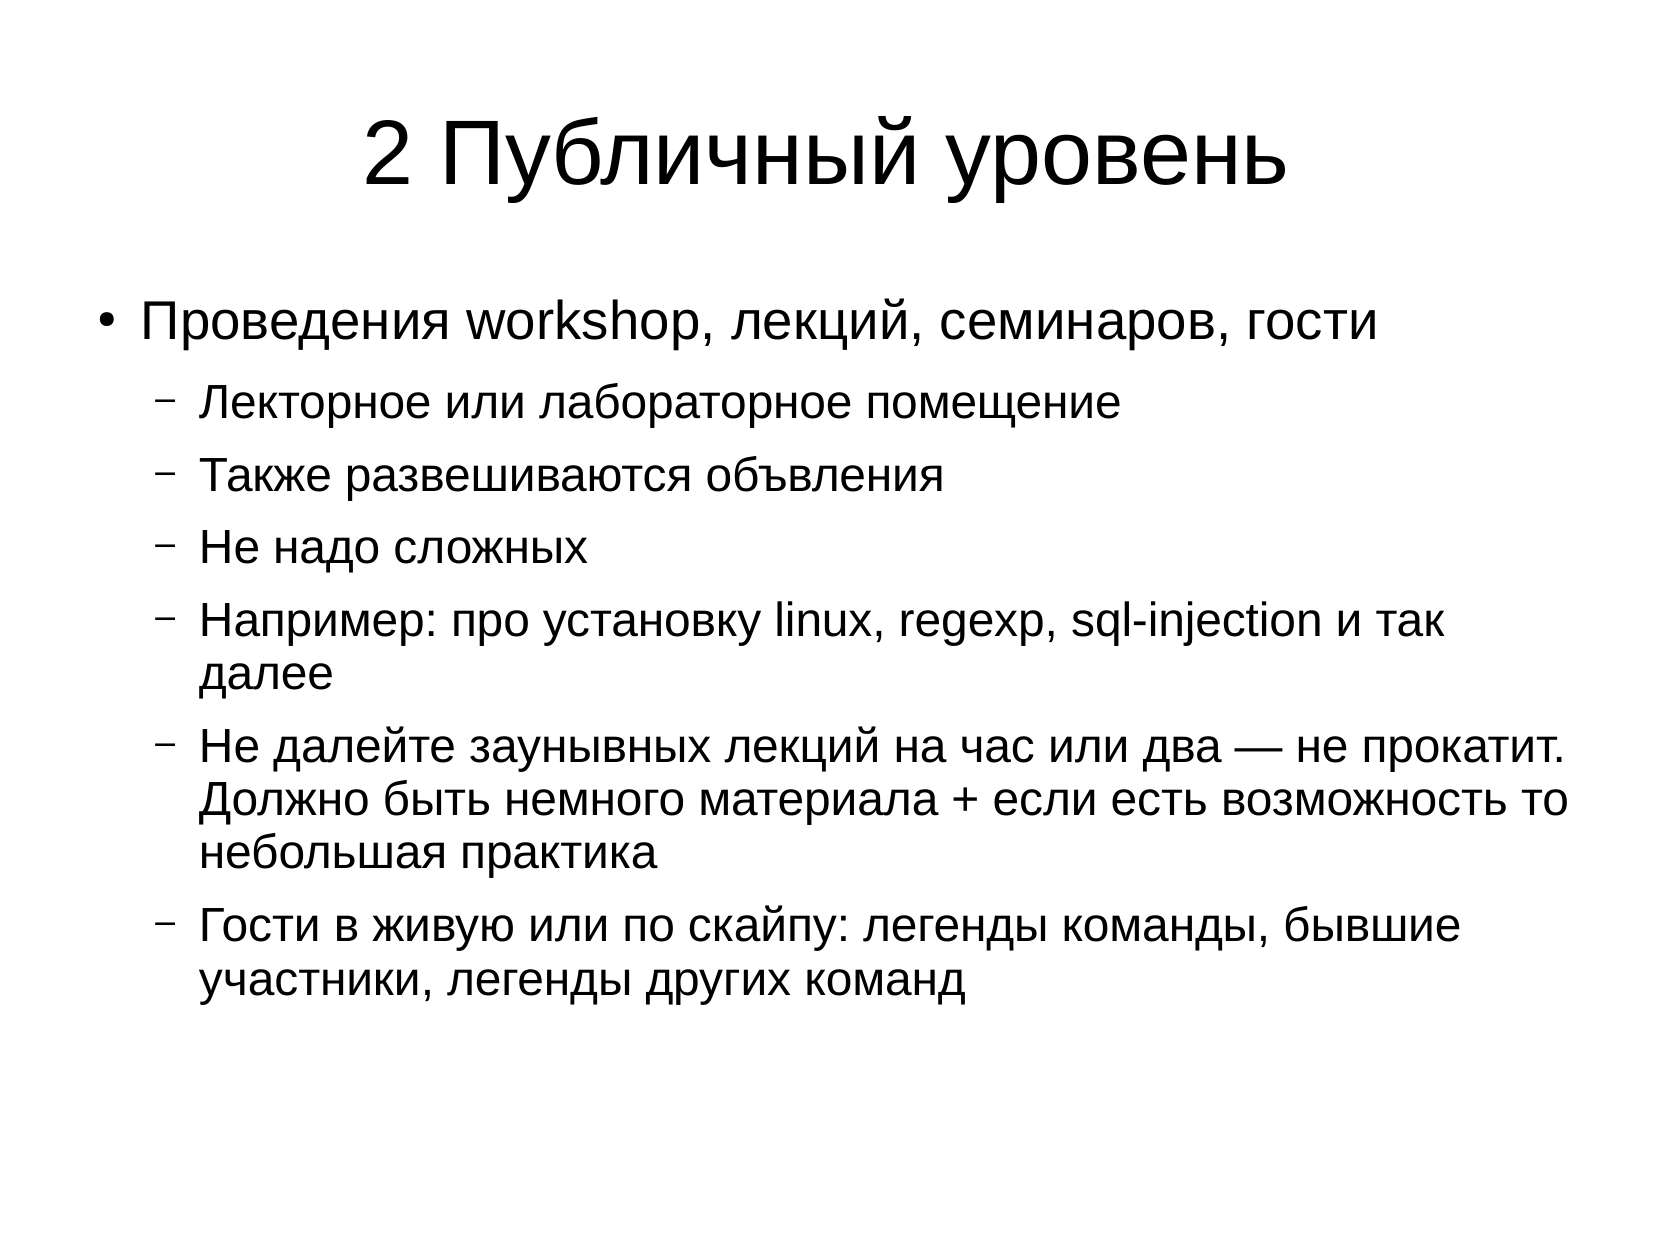

# 2 Публичный уровень
Проведения workshop, лекций, семинаров, гости
Лекторное или лабораторное помещение
Также развешиваются объвления
Не надо сложных
Например: про установку linux, regexp, sql-injection и так далее
Не далейте заунывных лекций на час или два — не прокатит. Должно быть немного материала + если есть возможность то небольшая практика
Гости в живую или по скайпу: легенды команды, бывшие участники, легенды других команд